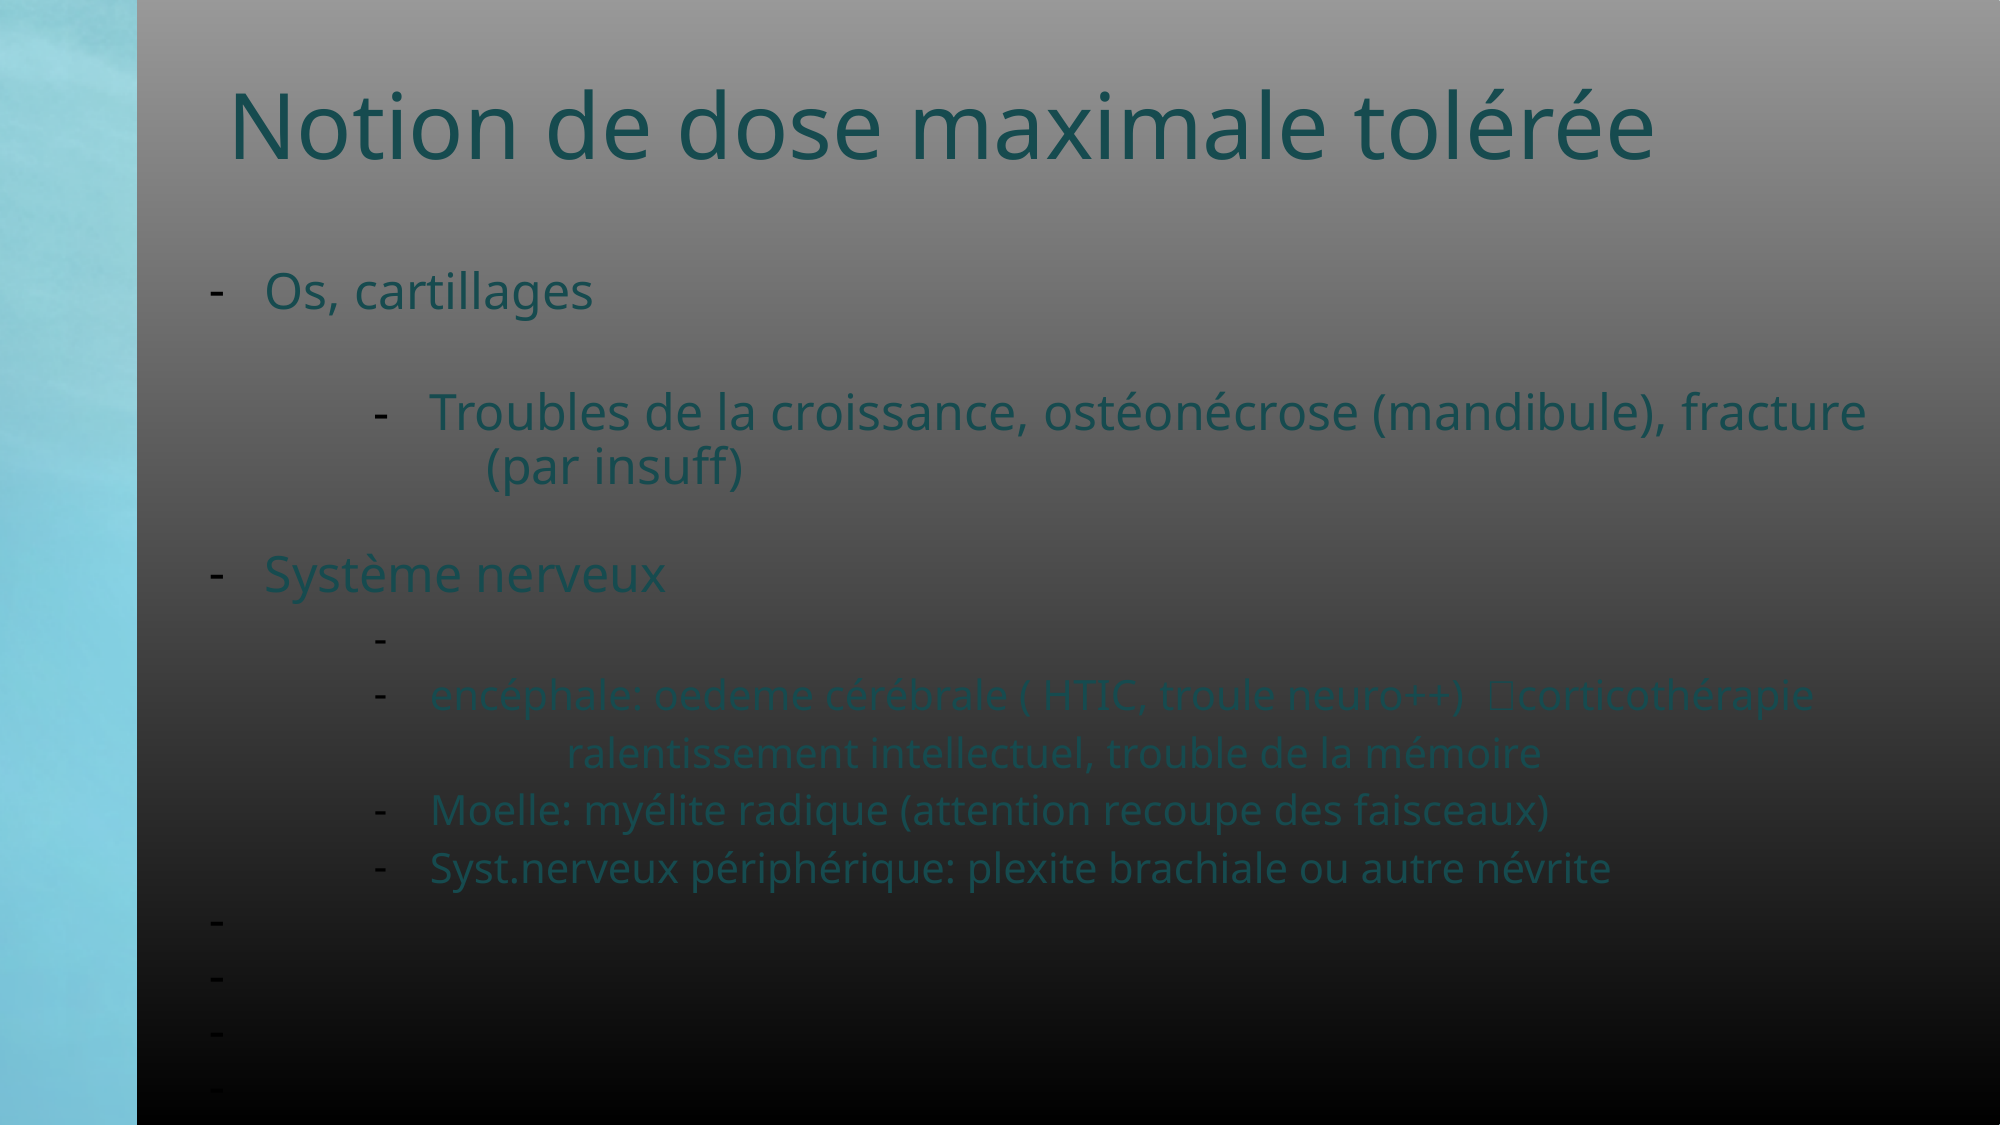

# Notion de dose maximale tolérée
Os, cartillages
Troubles de la croissance, ostéonécrose (mandibule), fracture (par insuff)
Système nerveux
encéphale: oedeme cérébrale ( HTIC, troule neuro++) corticothérapie
		 ralentissement intellectuel, trouble de la mémoire
Moelle: myélite radique (attention recoupe des faisceaux)
Syst.nerveux périphérique: plexite brachiale ou autre névrite